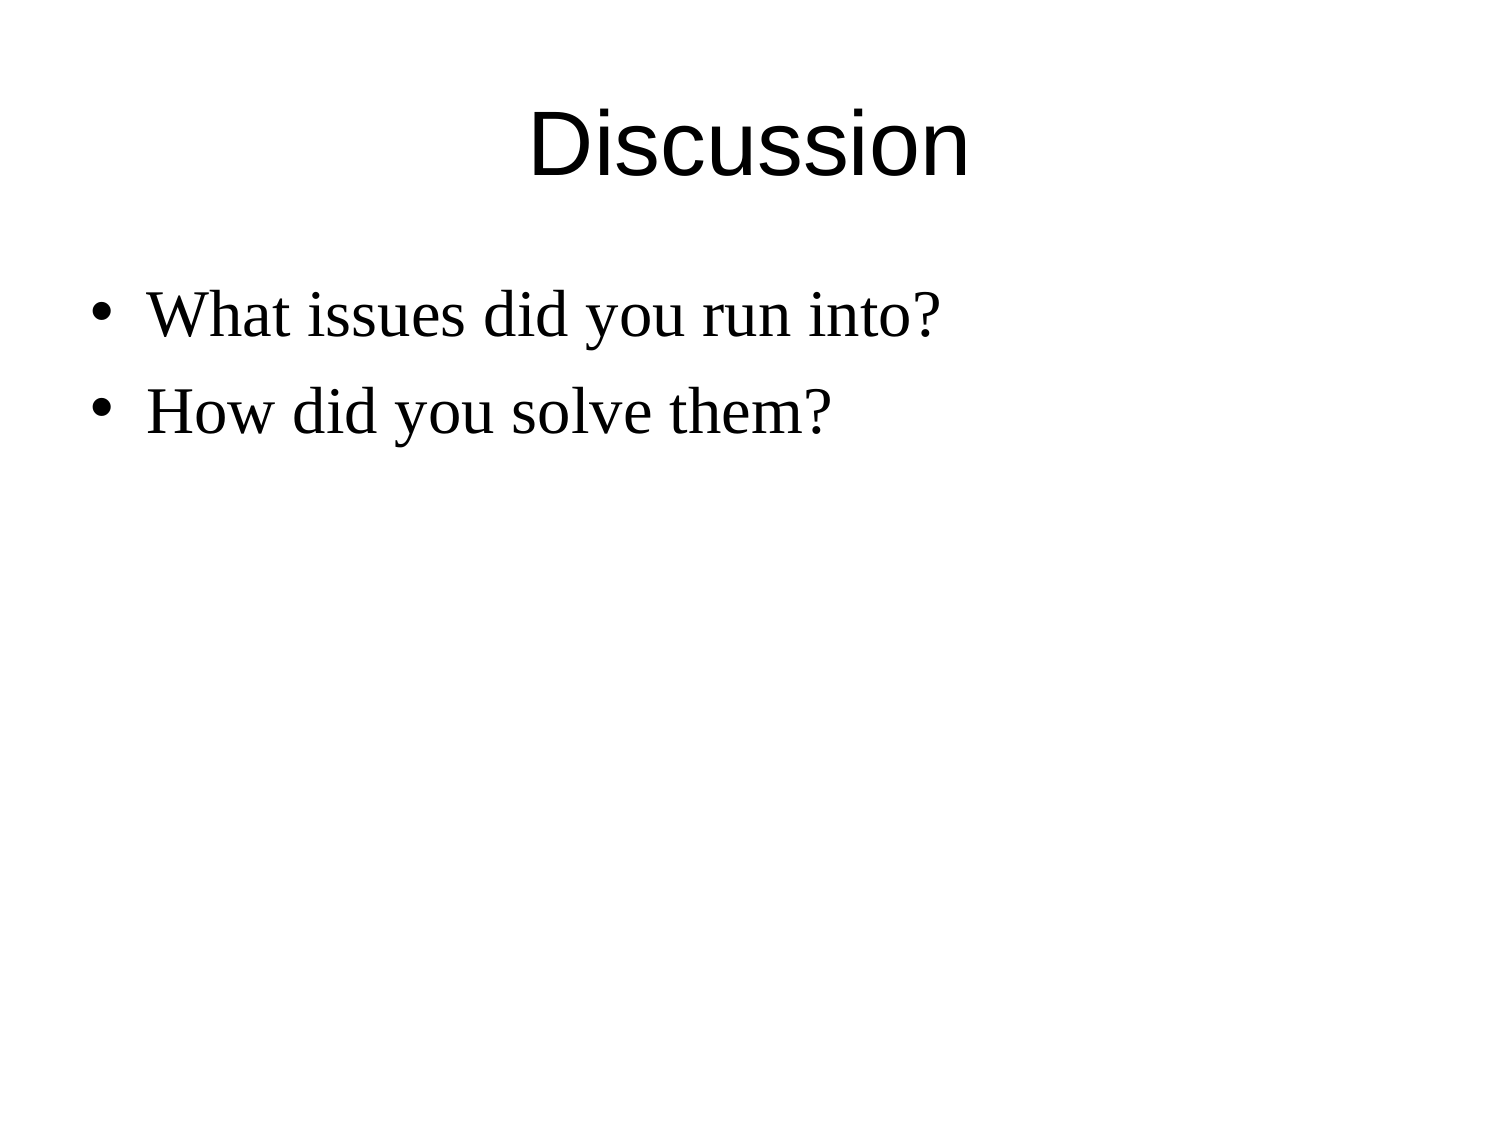

# Discussion
What issues did you run into?
How did you solve them?